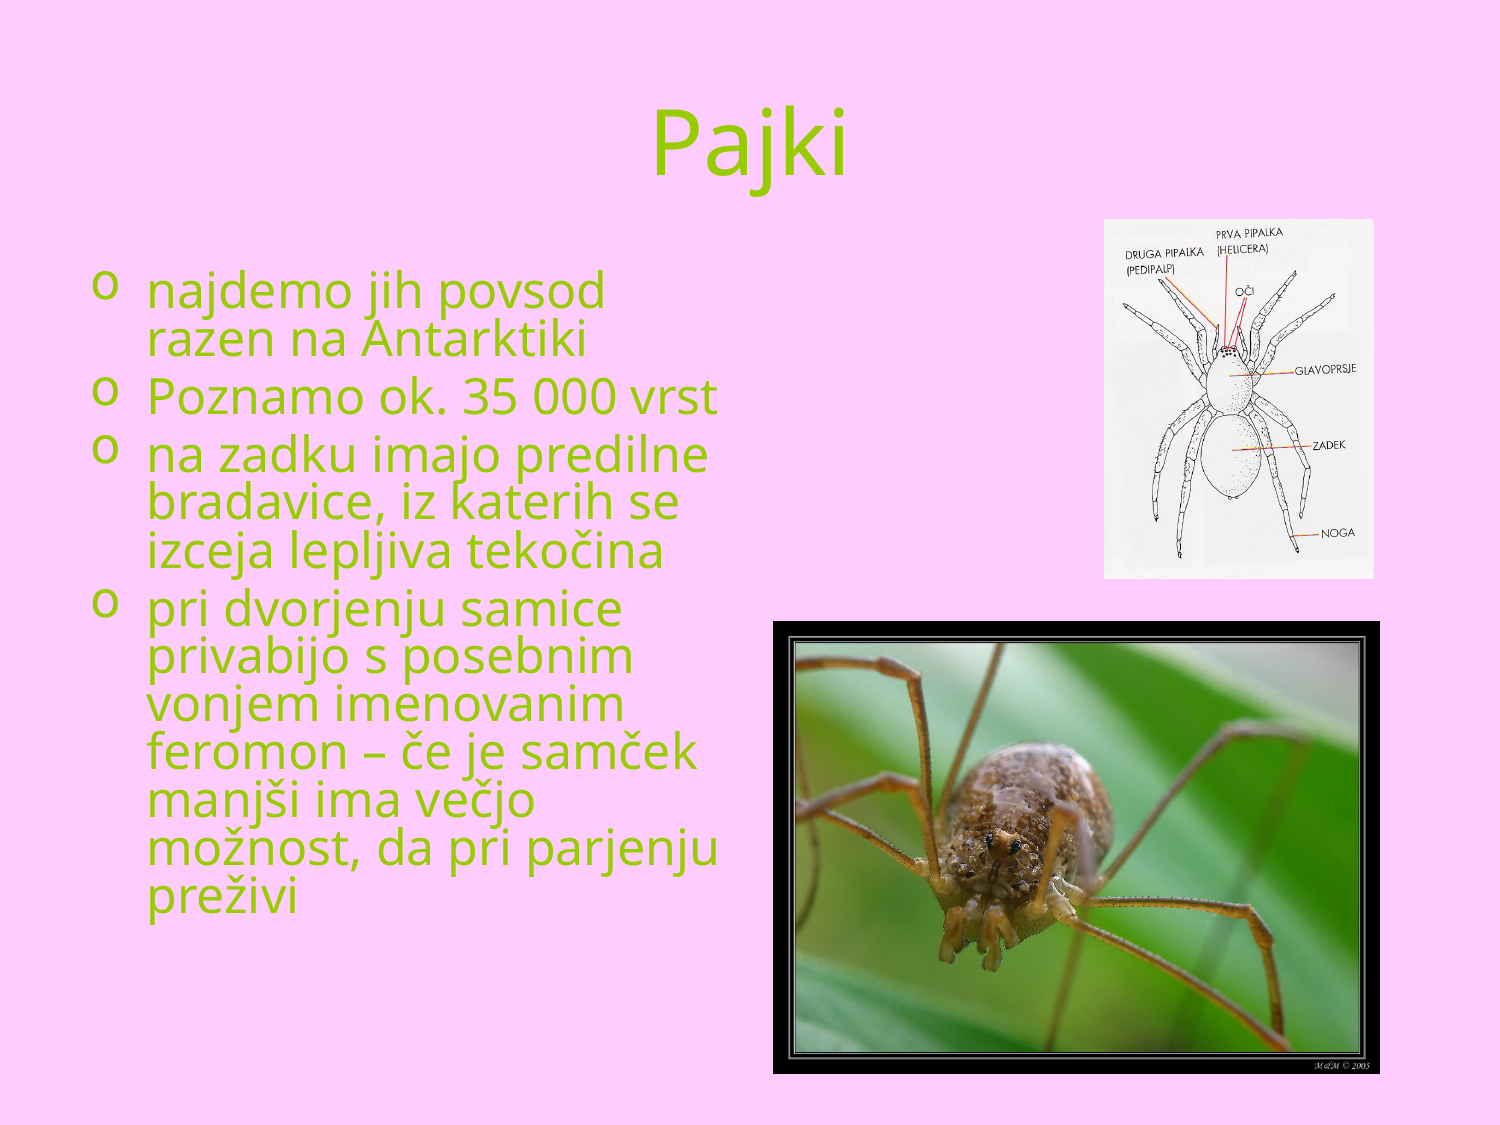

# Pajki
najdemo jih povsod razen na Antarktiki
Poznamo ok. 35 000 vrst
na zadku imajo predilne bradavice, iz katerih se izceja lepljiva tekočina
pri dvorjenju samice privabijo s posebnim vonjem imenovanim feromon – če je samček manjši ima večjo možnost, da pri parjenju preživi